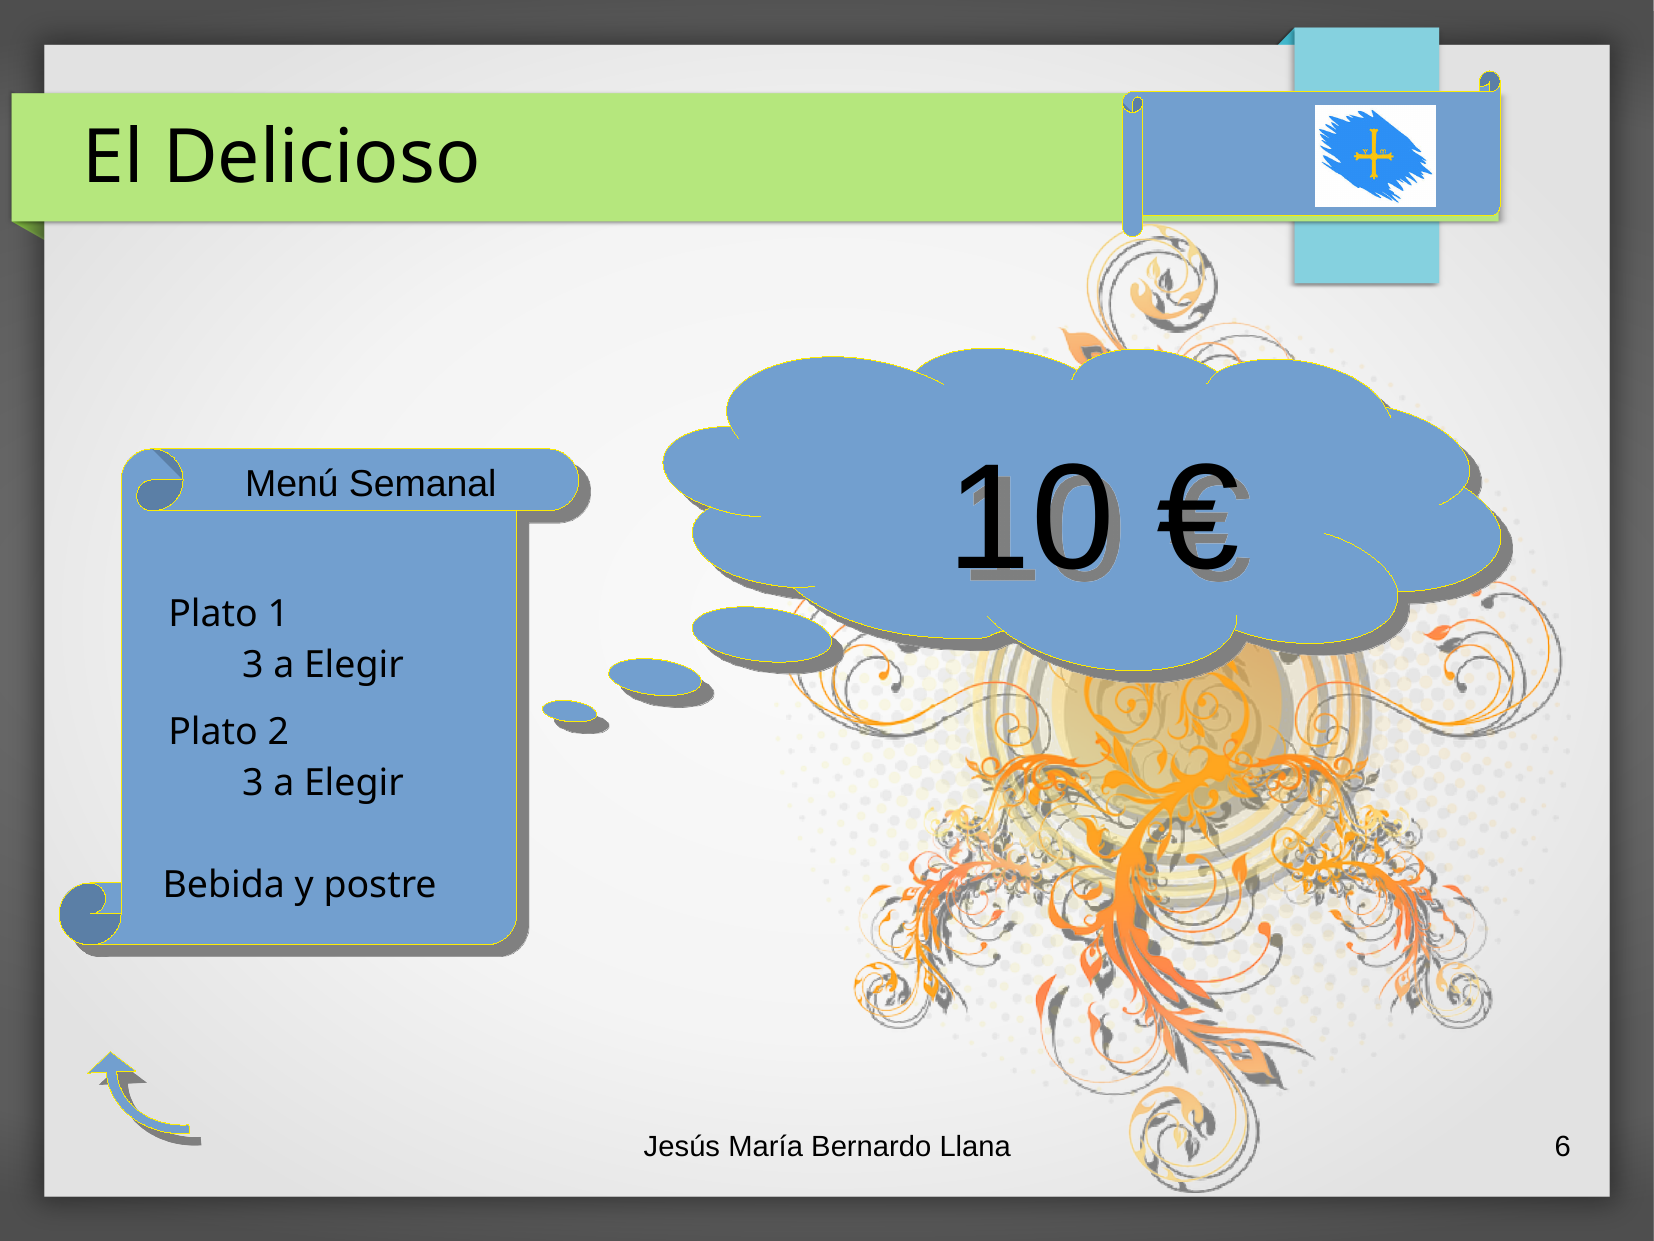

# El Delicioso
10 €
Menú Semanal
Plato 1
	3 a Elegir
Plato 2
	3 a Elegir
Bebida y postre
Jesús María Bernardo Llana
6